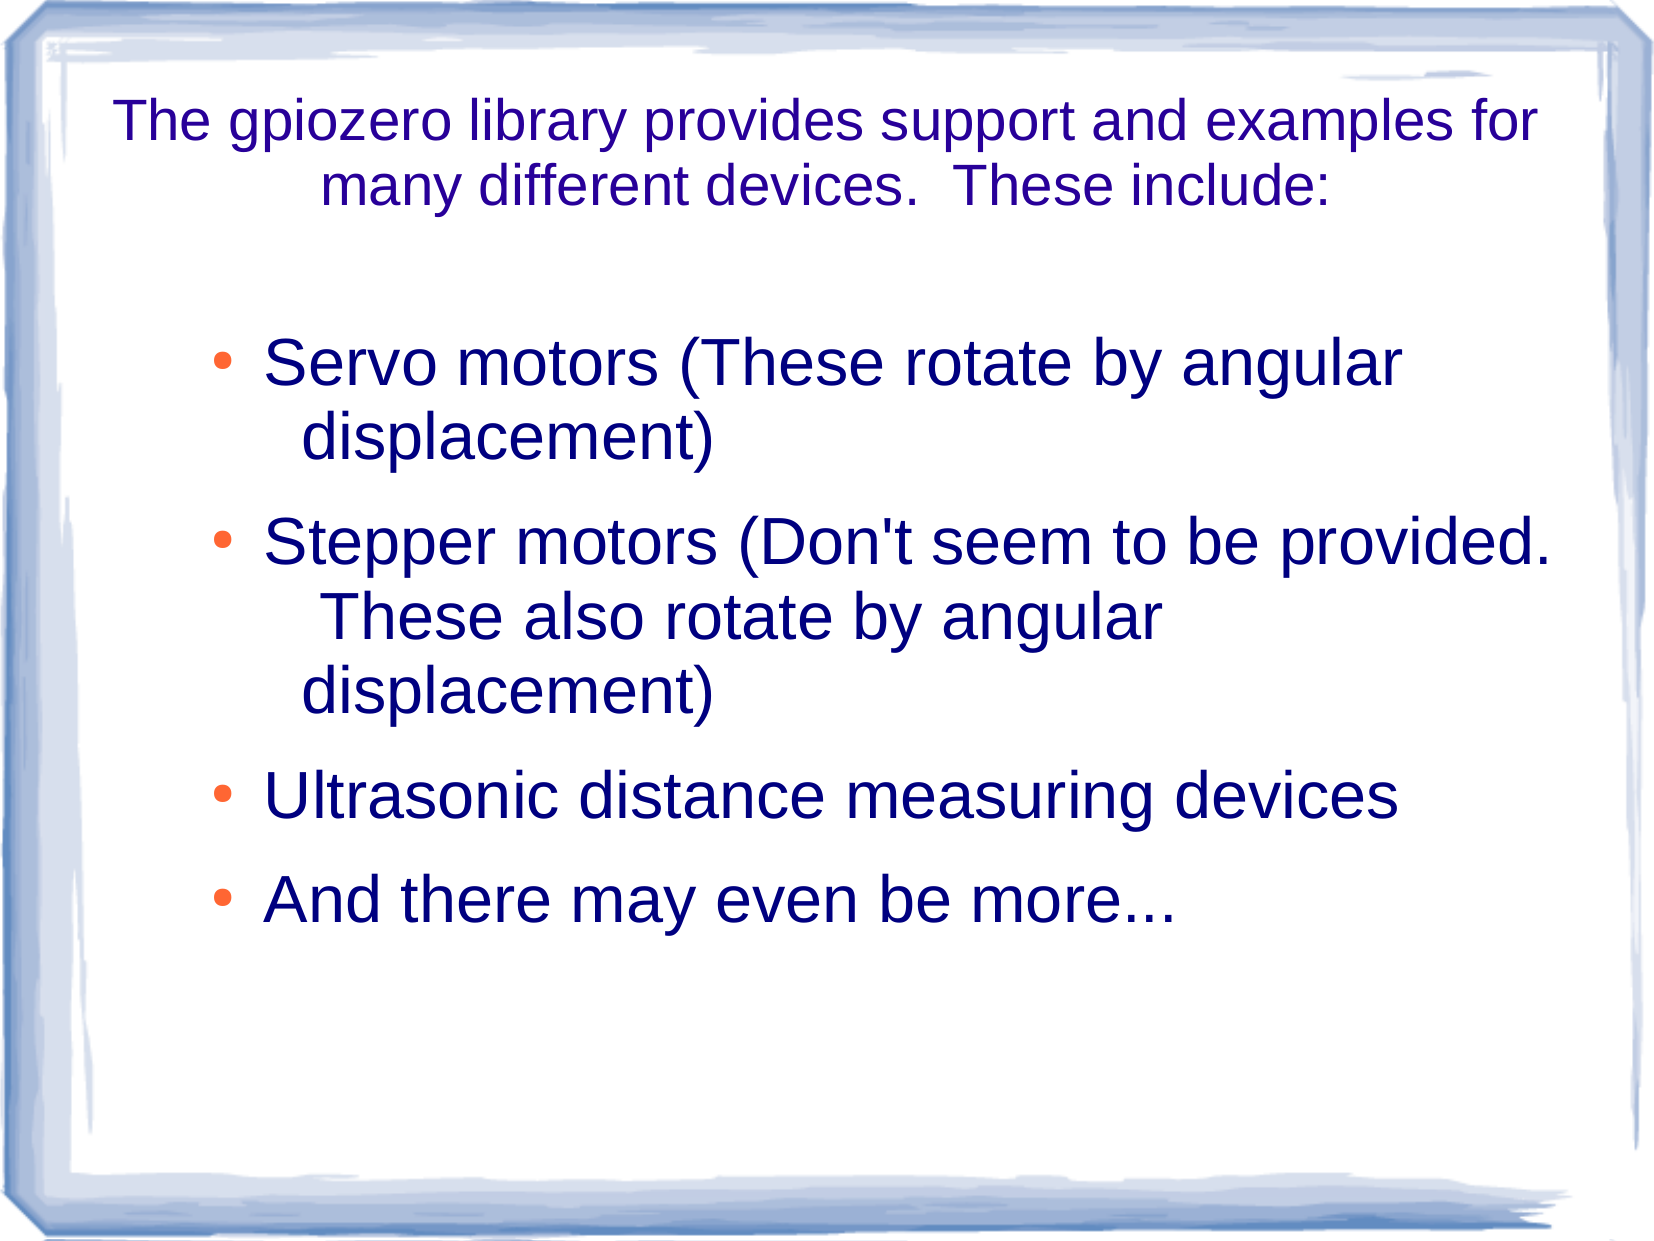

# The gpiozero library provides support and examples for many different devices. These include:
Servo motors (These rotate by angular displacement)
Stepper motors (Don't seem to be provided. These also rotate by angular displacement)
Ultrasonic distance measuring devices
And there may even be more...